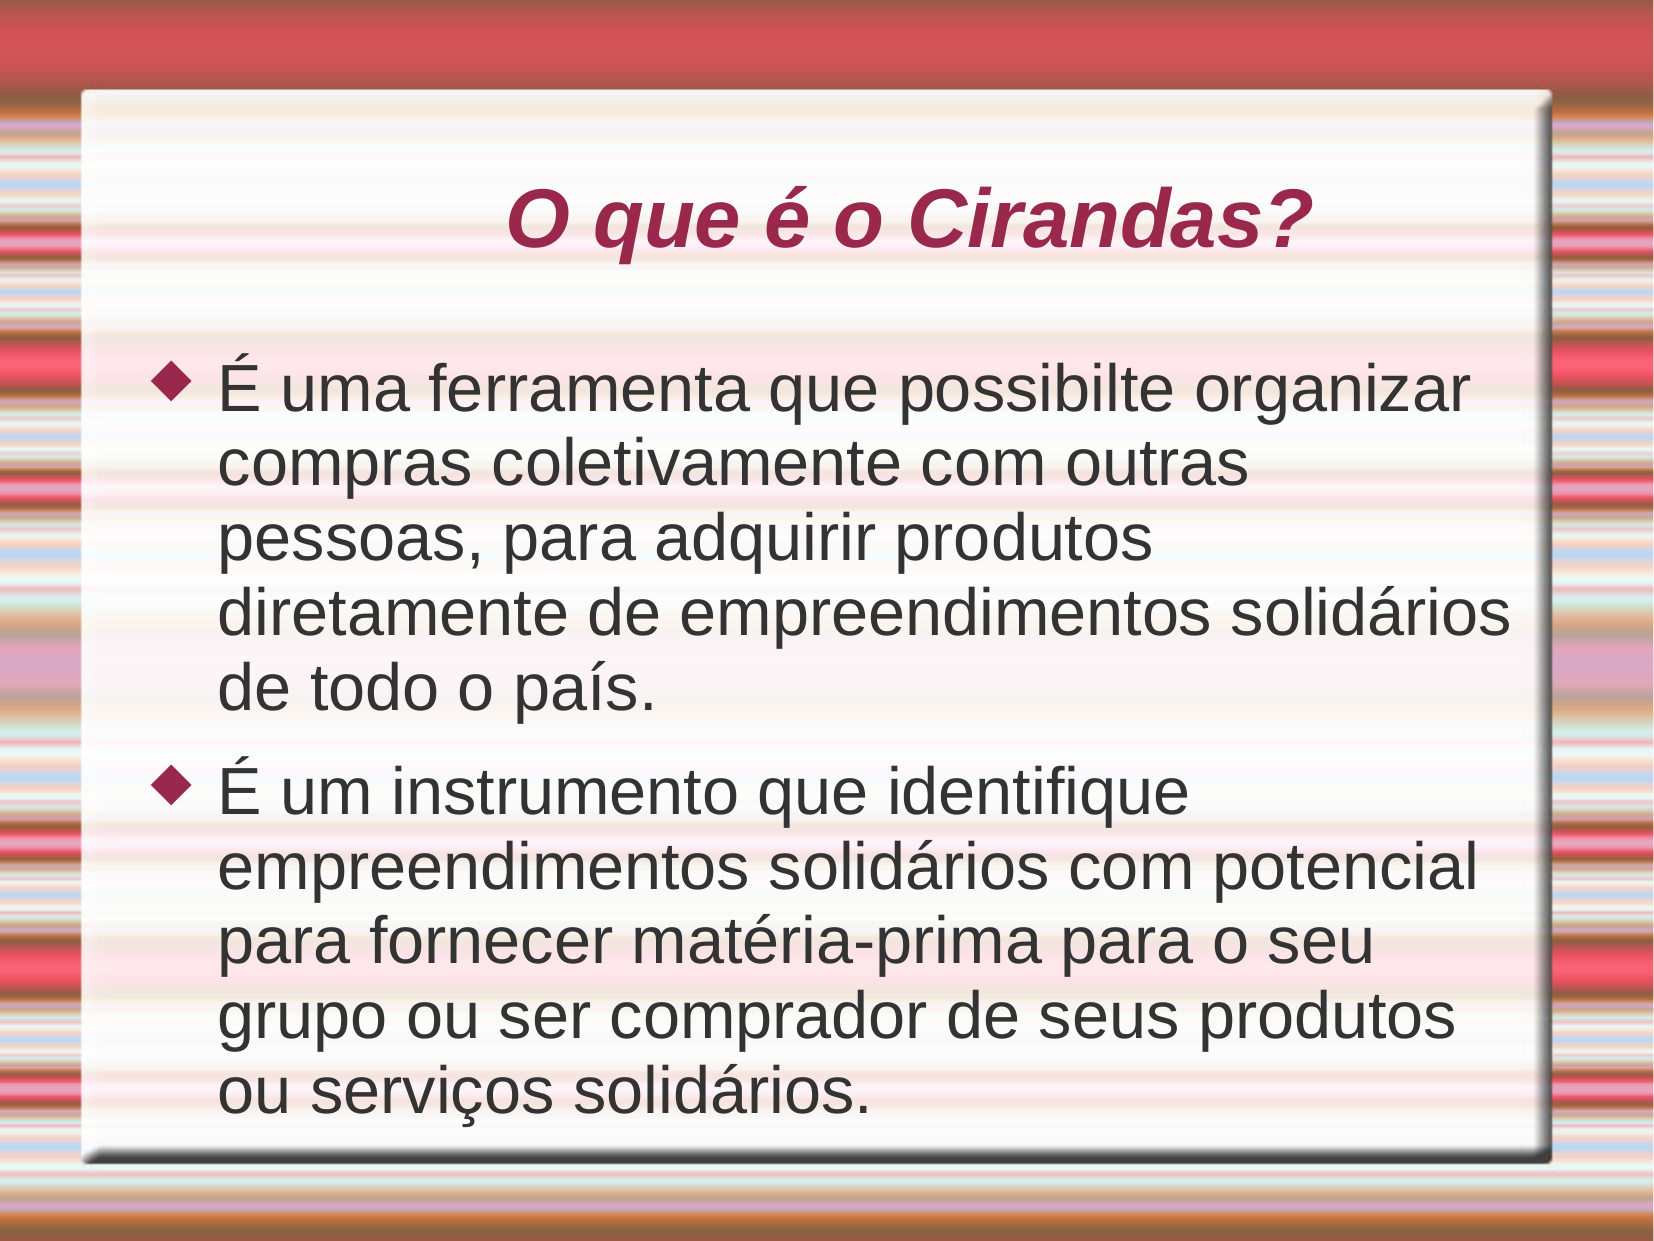

O que é o Cirandas?
# É uma ferramenta que possibilte organizar compras coletivamente com outras pessoas, para adquirir produtos diretamente de empreendimentos solidários de todo o país.
É um instrumento que identifique empreendimentos solidários com potencial para fornecer matéria-prima para o seu grupo ou ser comprador de seus produtos ou serviços solidários.